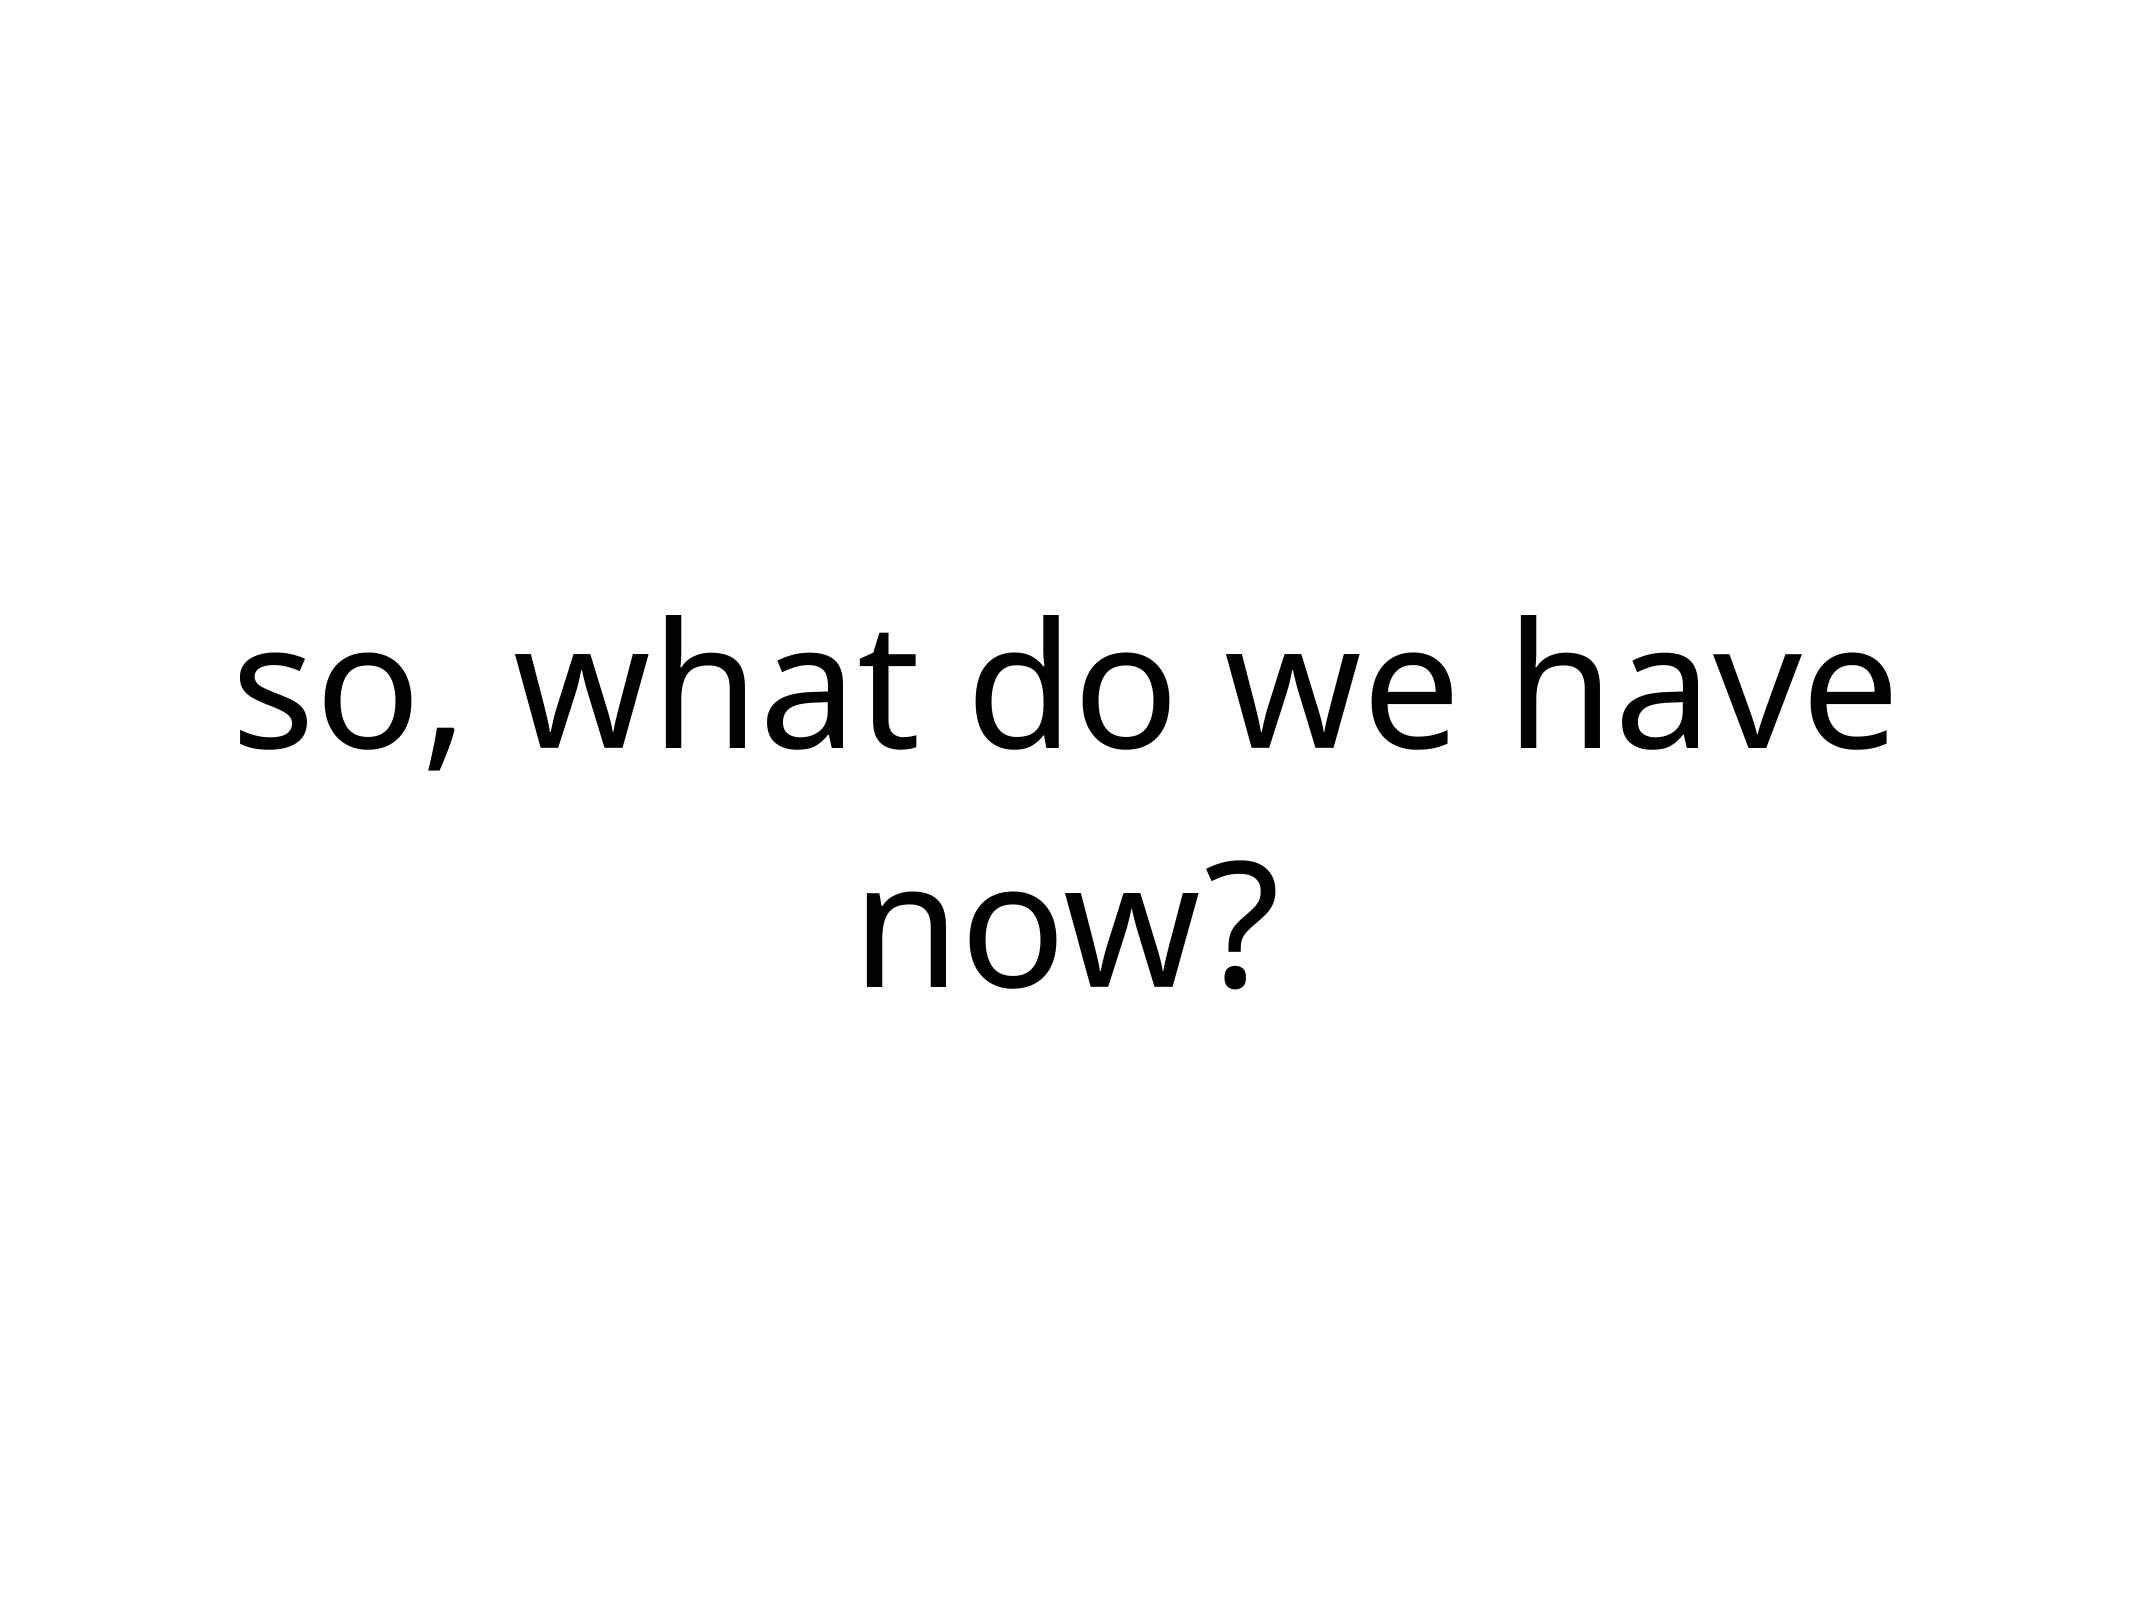

# so, what do we have now?